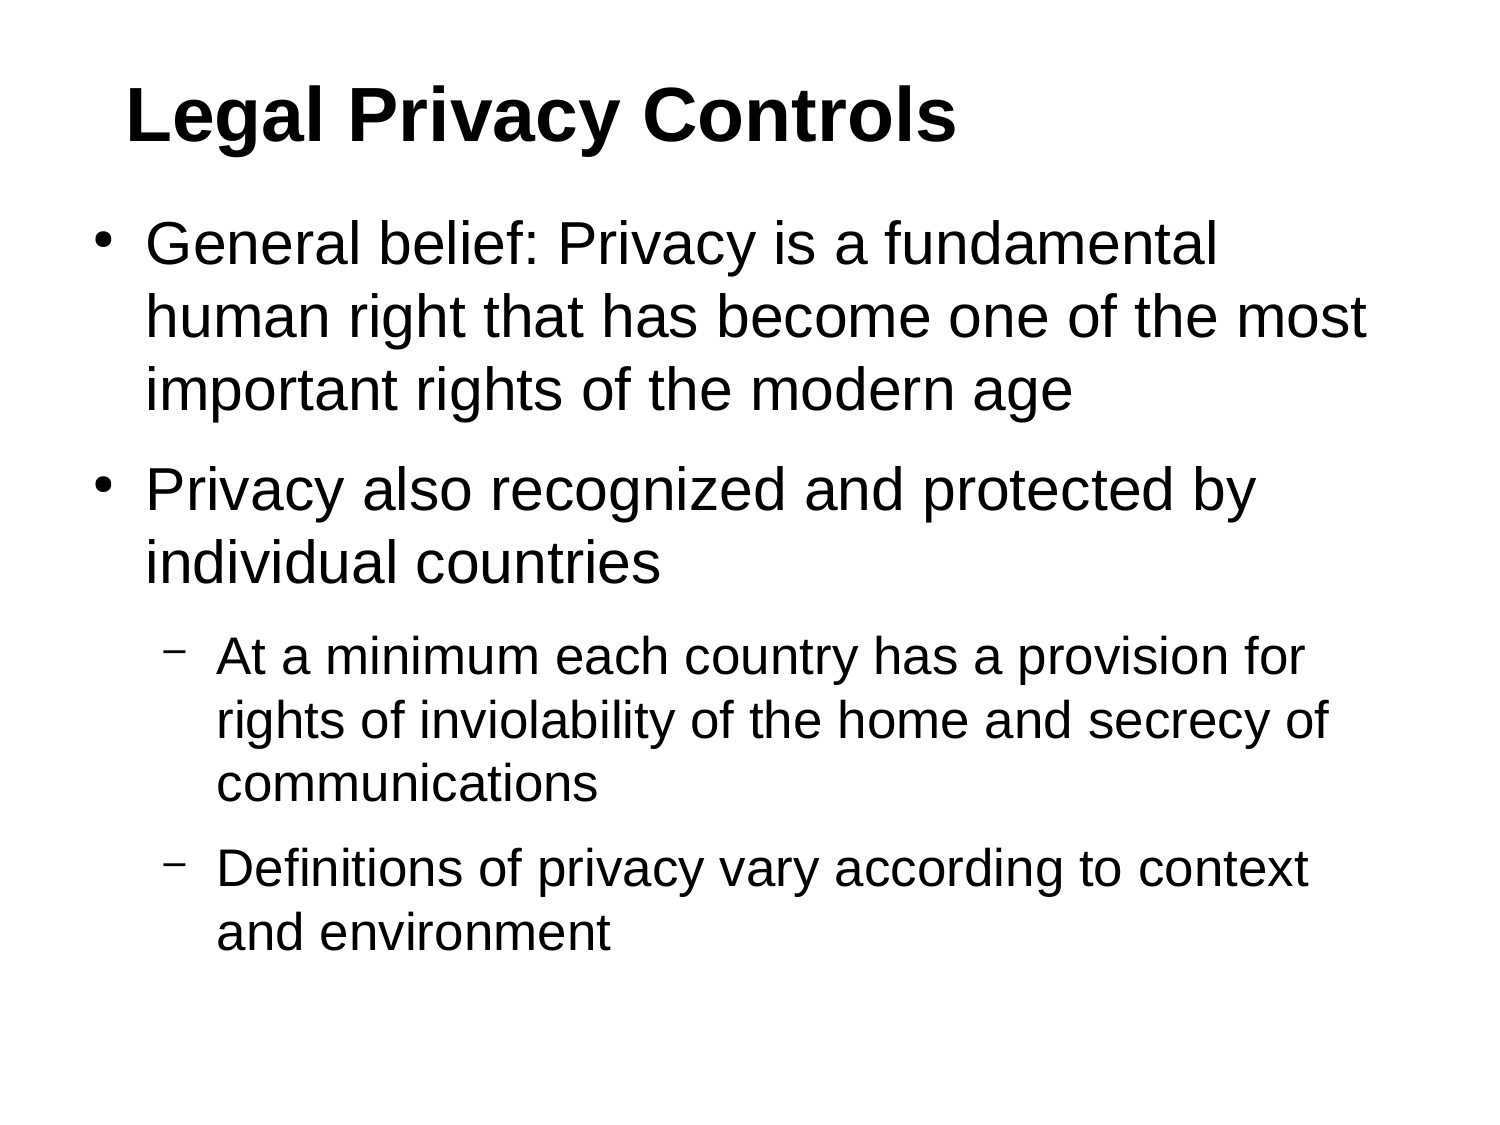

# Legal Privacy Controls
General belief: Privacy is a fundamental human right that has become one of the most important rights of the modern age
Privacy also recognized and protected by individual countries
At a minimum each country has a provision for rights of inviolability of the home and secrecy of communications
Definitions of privacy vary according to context and environment